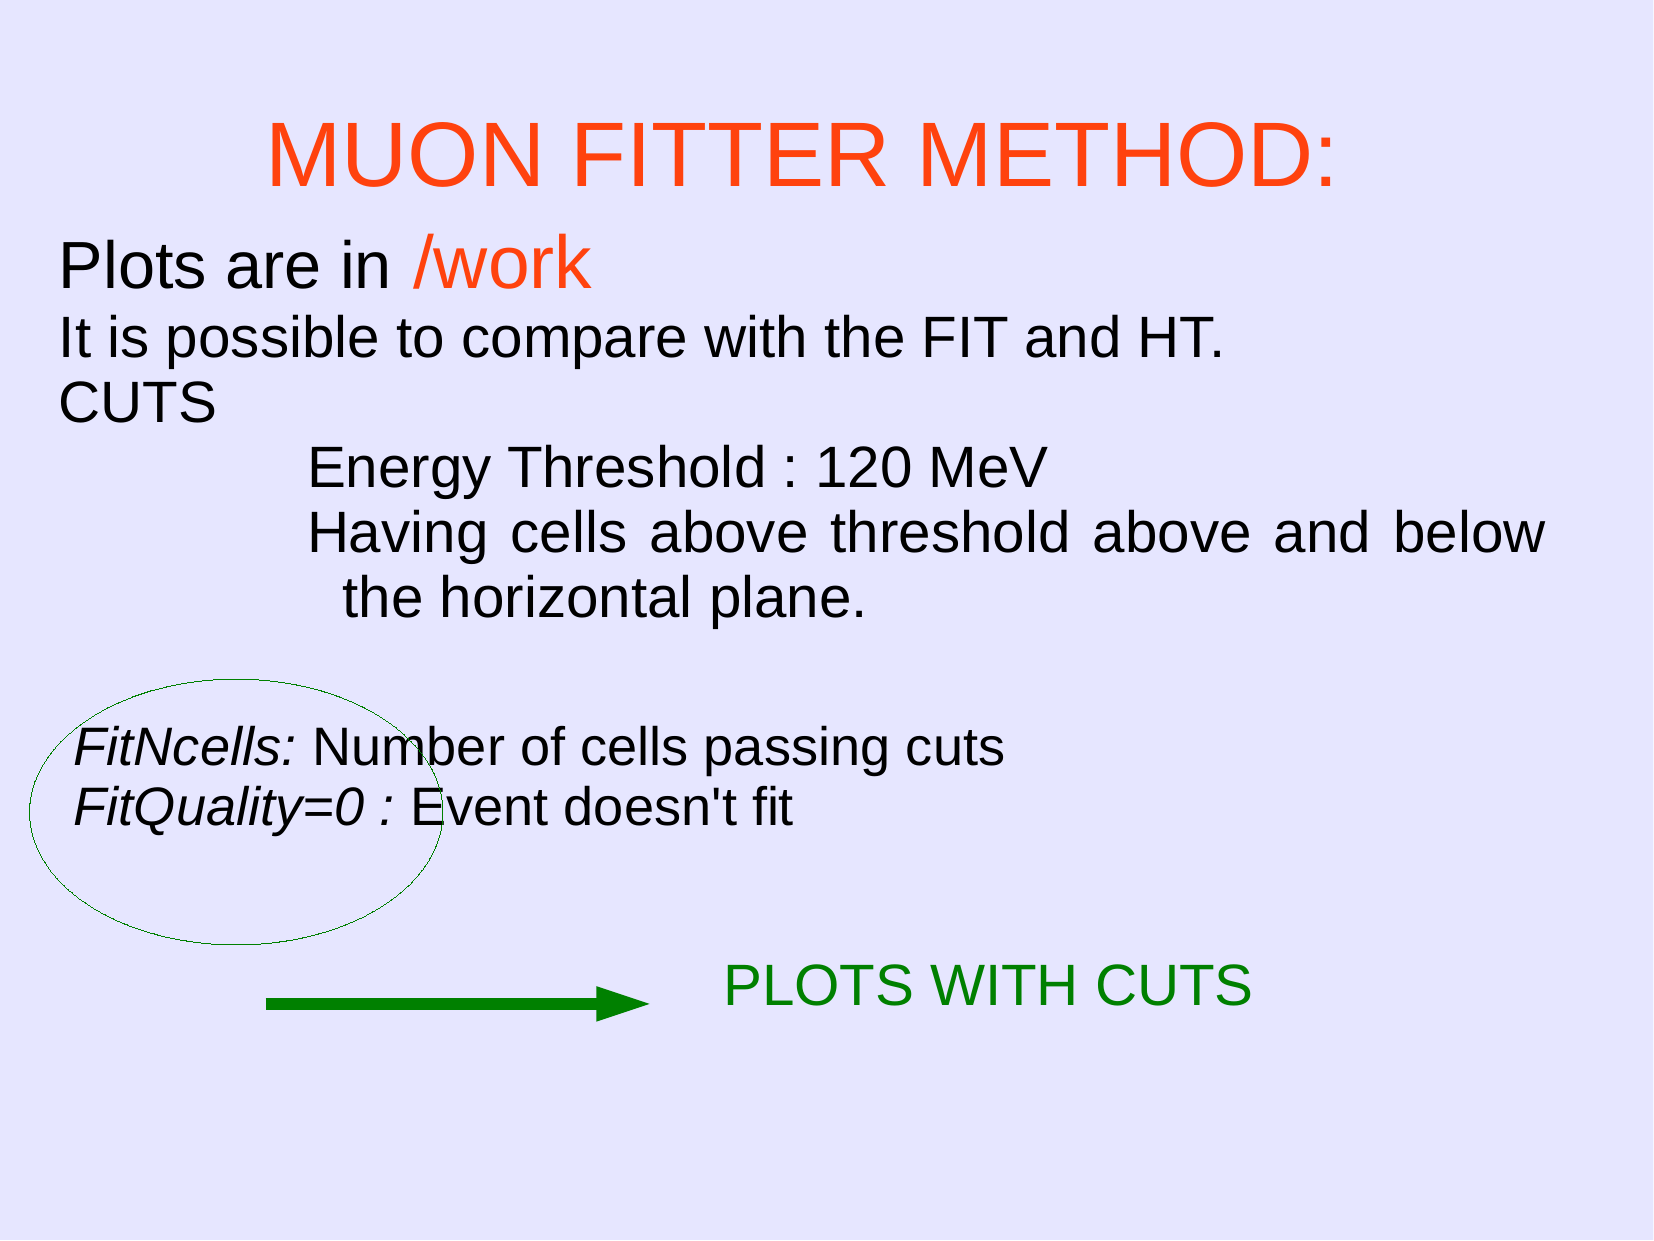

Plots are in /work
It is possible to compare with the FIT and HT.
CUTS
Energy Threshold : 120 MeV
Having cells above threshold above and below the horizontal plane.
# MUON FITTER METHOD:
FitNcells: Number of cells passing cuts
FitQuality=0 : Event doesn't fit
PLOTS WITH CUTS